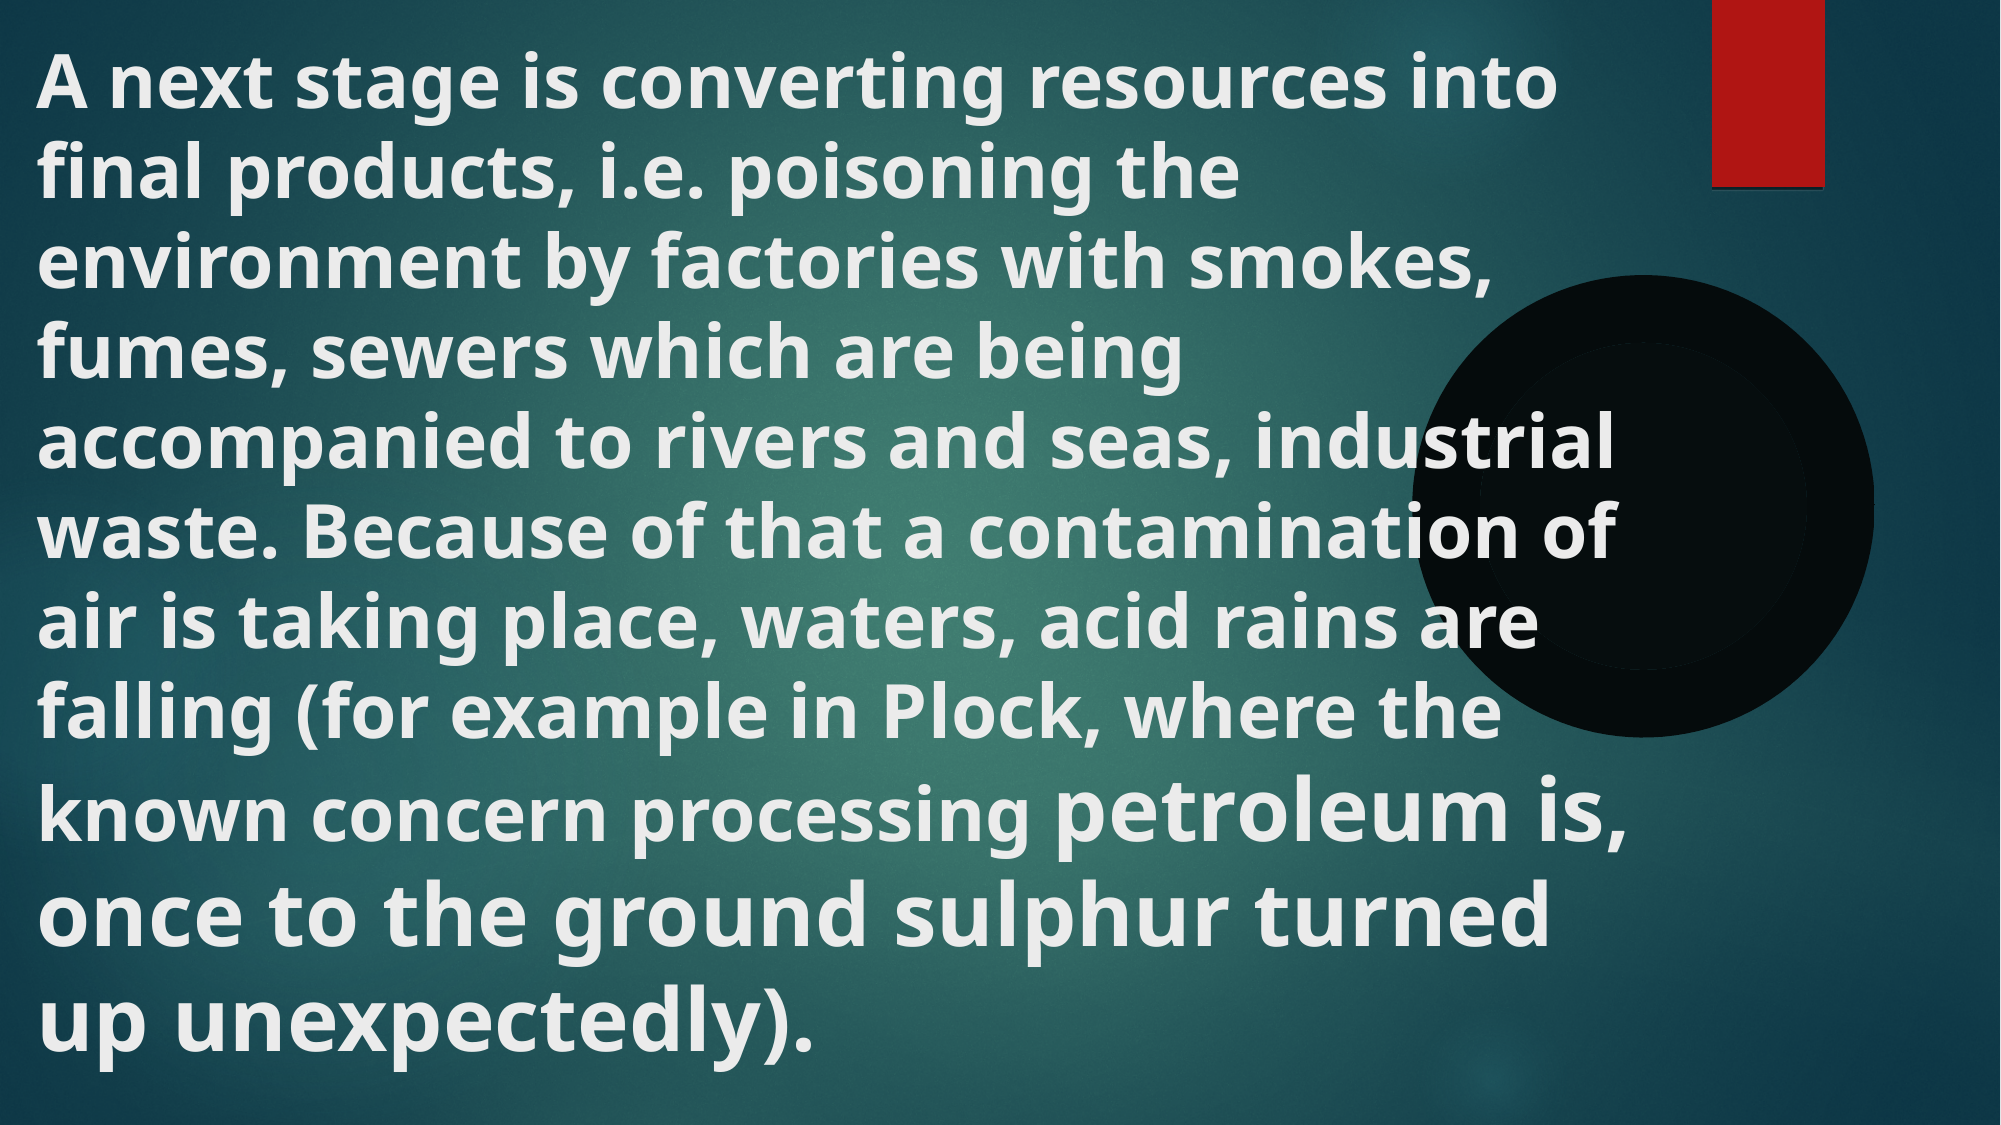

# A next stage is converting resources into final products, i.e. poisoning the environment by factories with smokes, fumes, sewers which are being accompanied to rivers and seas, industrial waste. Because of that a contamination of air is taking place, waters, acid rains are falling (for example in Plock, where the known concern processing petroleum is, once to the ground sulphur turned up unexpectedly).